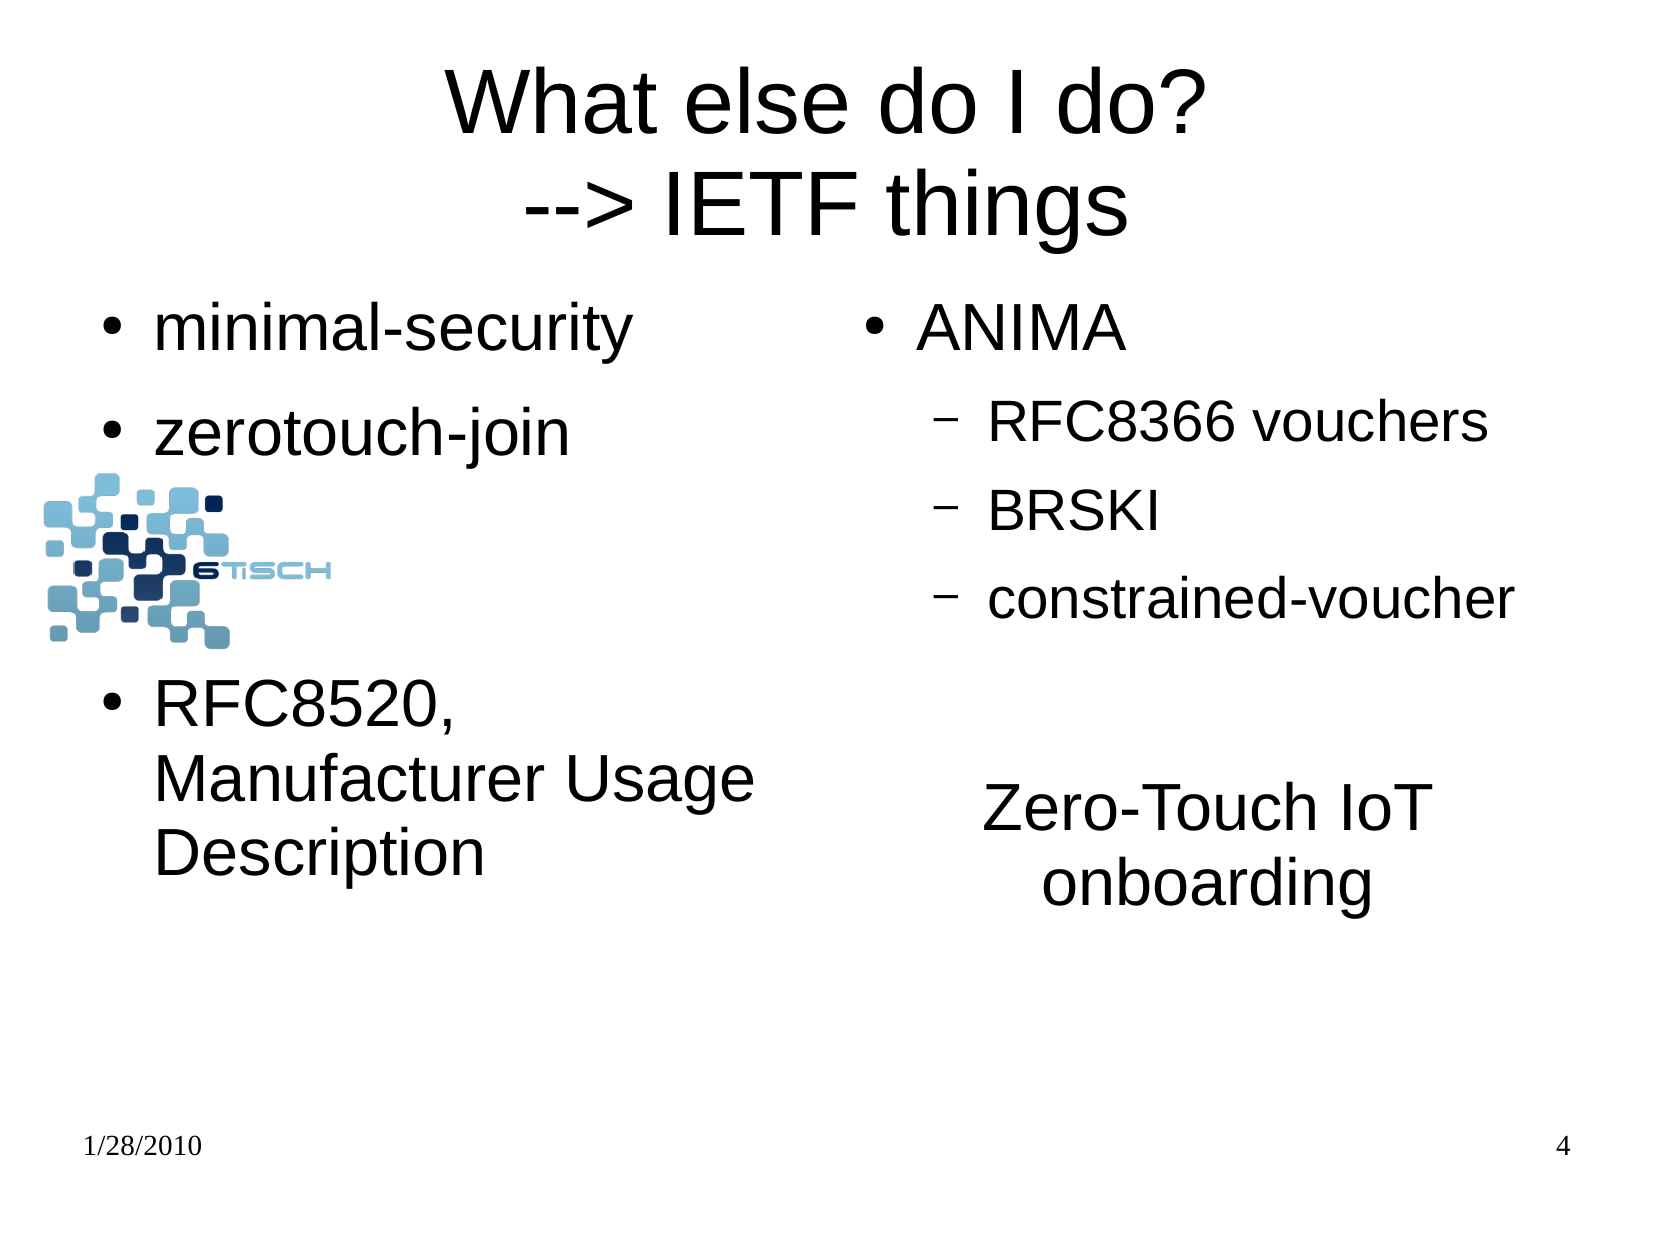

# What else do I do? --> IETF things
minimal-security
zerotouch-join
ANIMA
RFC8366 vouchers
BRSKI
constrained-voucher
RFC8520, Manufacturer Usage Description
Zero-Touch IoT onboarding
1/28/2010
4